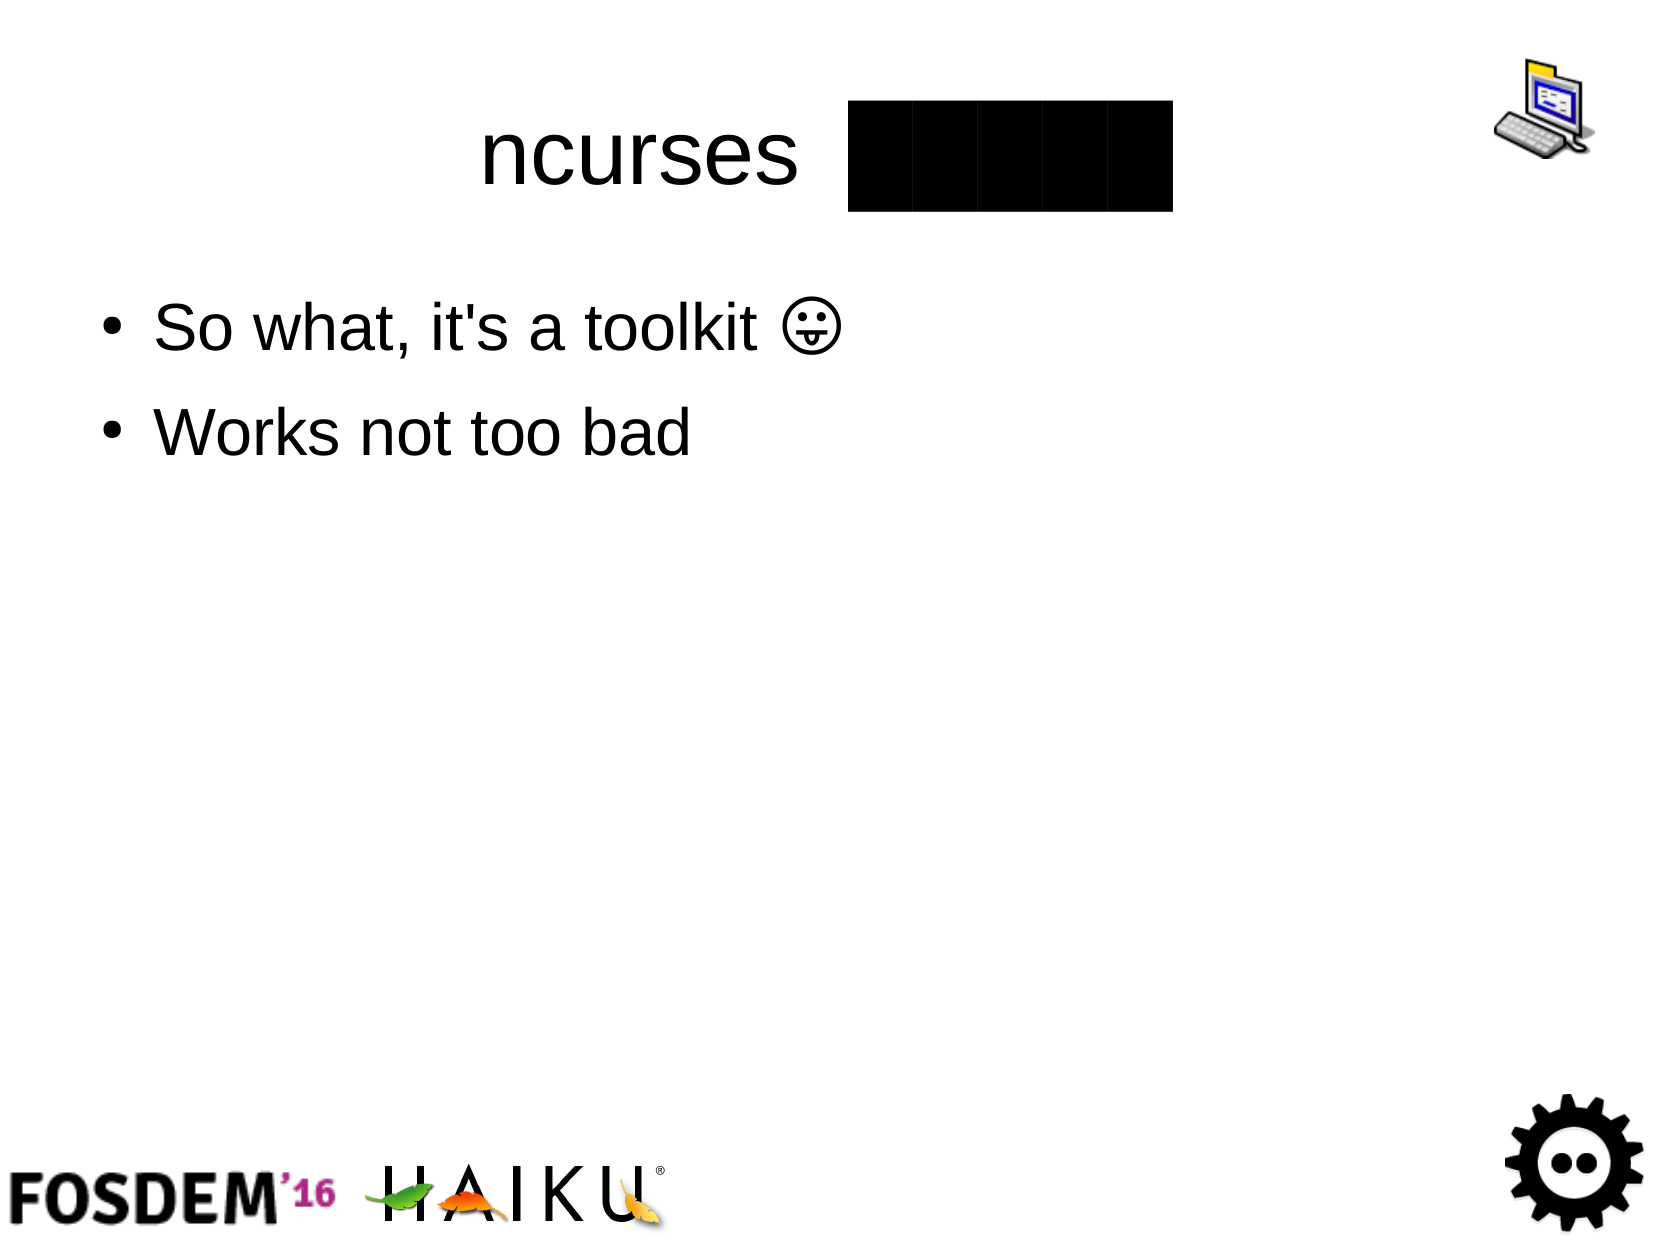

# ncurses	█████
So what, it's a toolkit 😛
Works not too bad